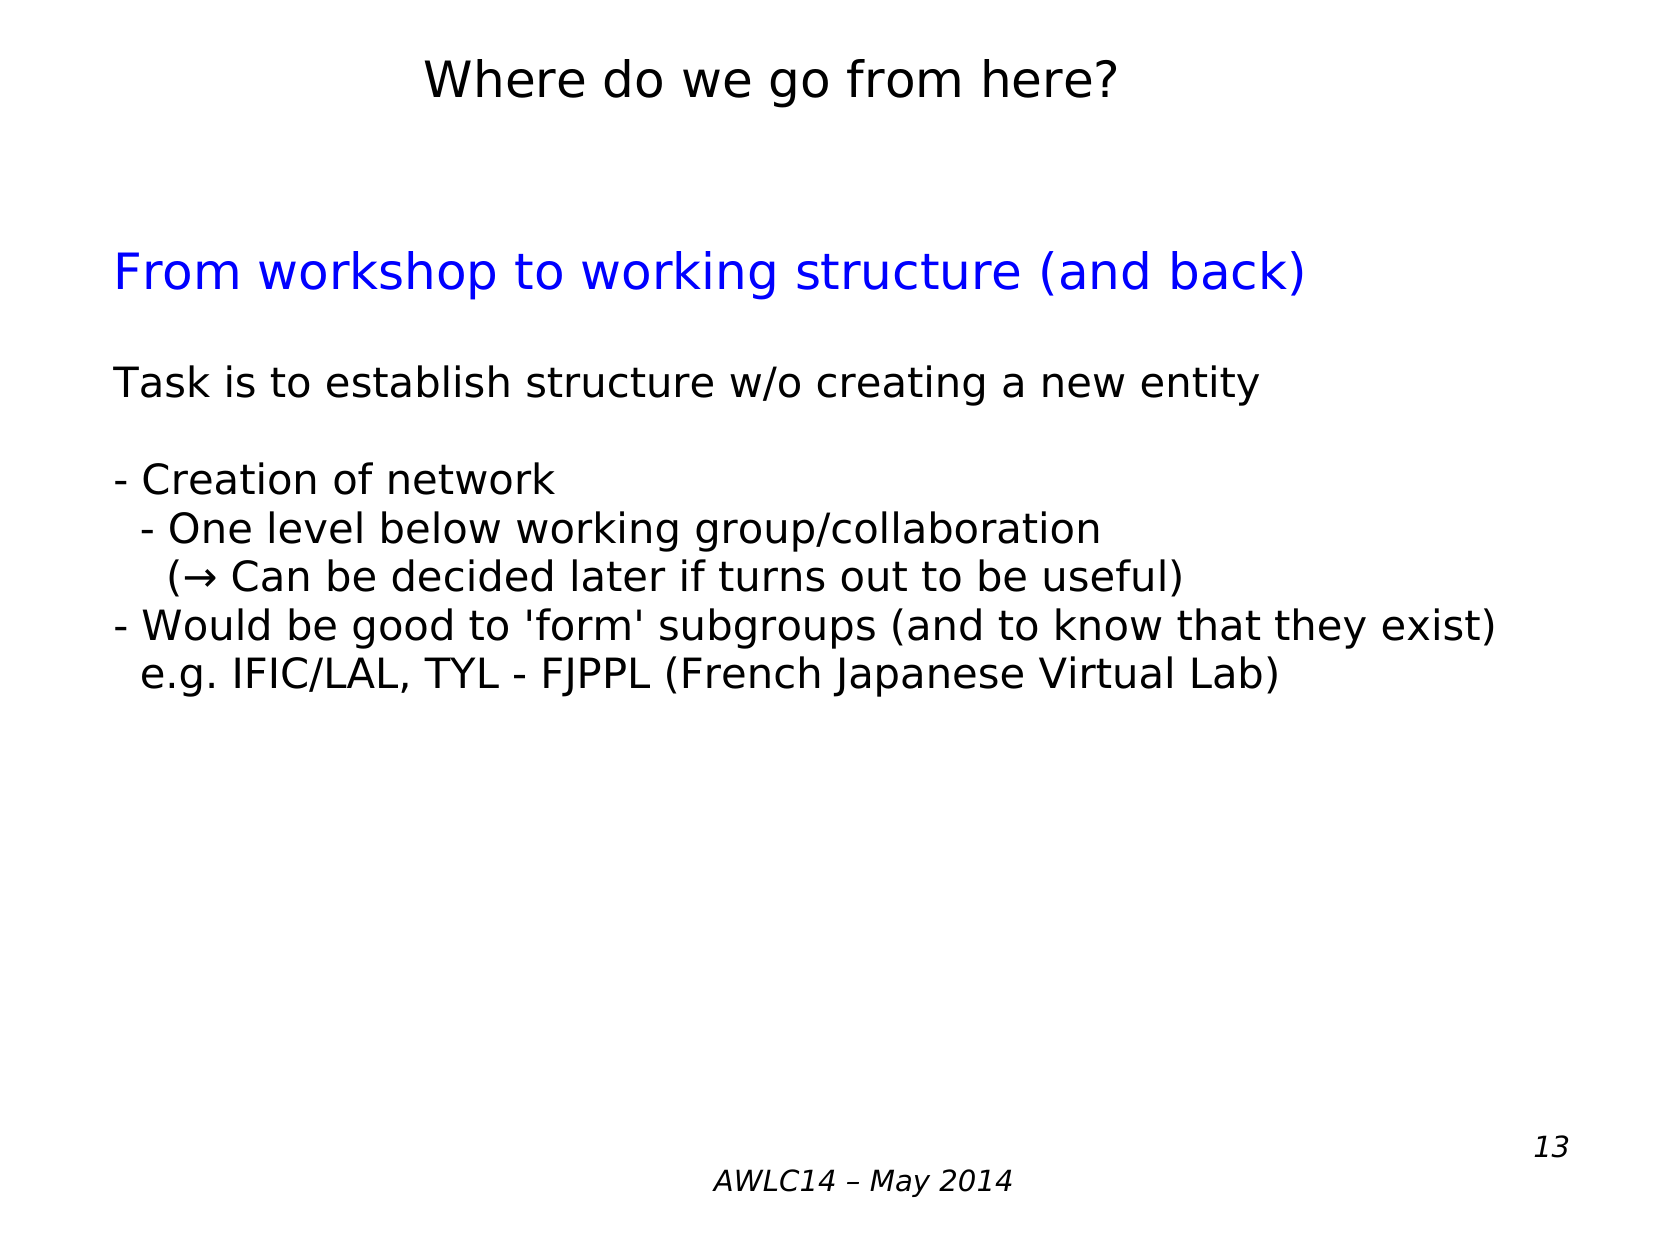

Where do we go from here?
From workshop to working structure (and back)
Task is to establish structure w/o creating a new entity
- Creation of network
 - One level below working group/collaboration
 (→ Can be decided later if turns out to be useful)
- Would be good to 'form' subgroups (and to know that they exist)
 e.g. IFIC/LAL, TYL - FJPPL (French Japanese Virtual Lab)
FCPPL Workshop - March 2012
13